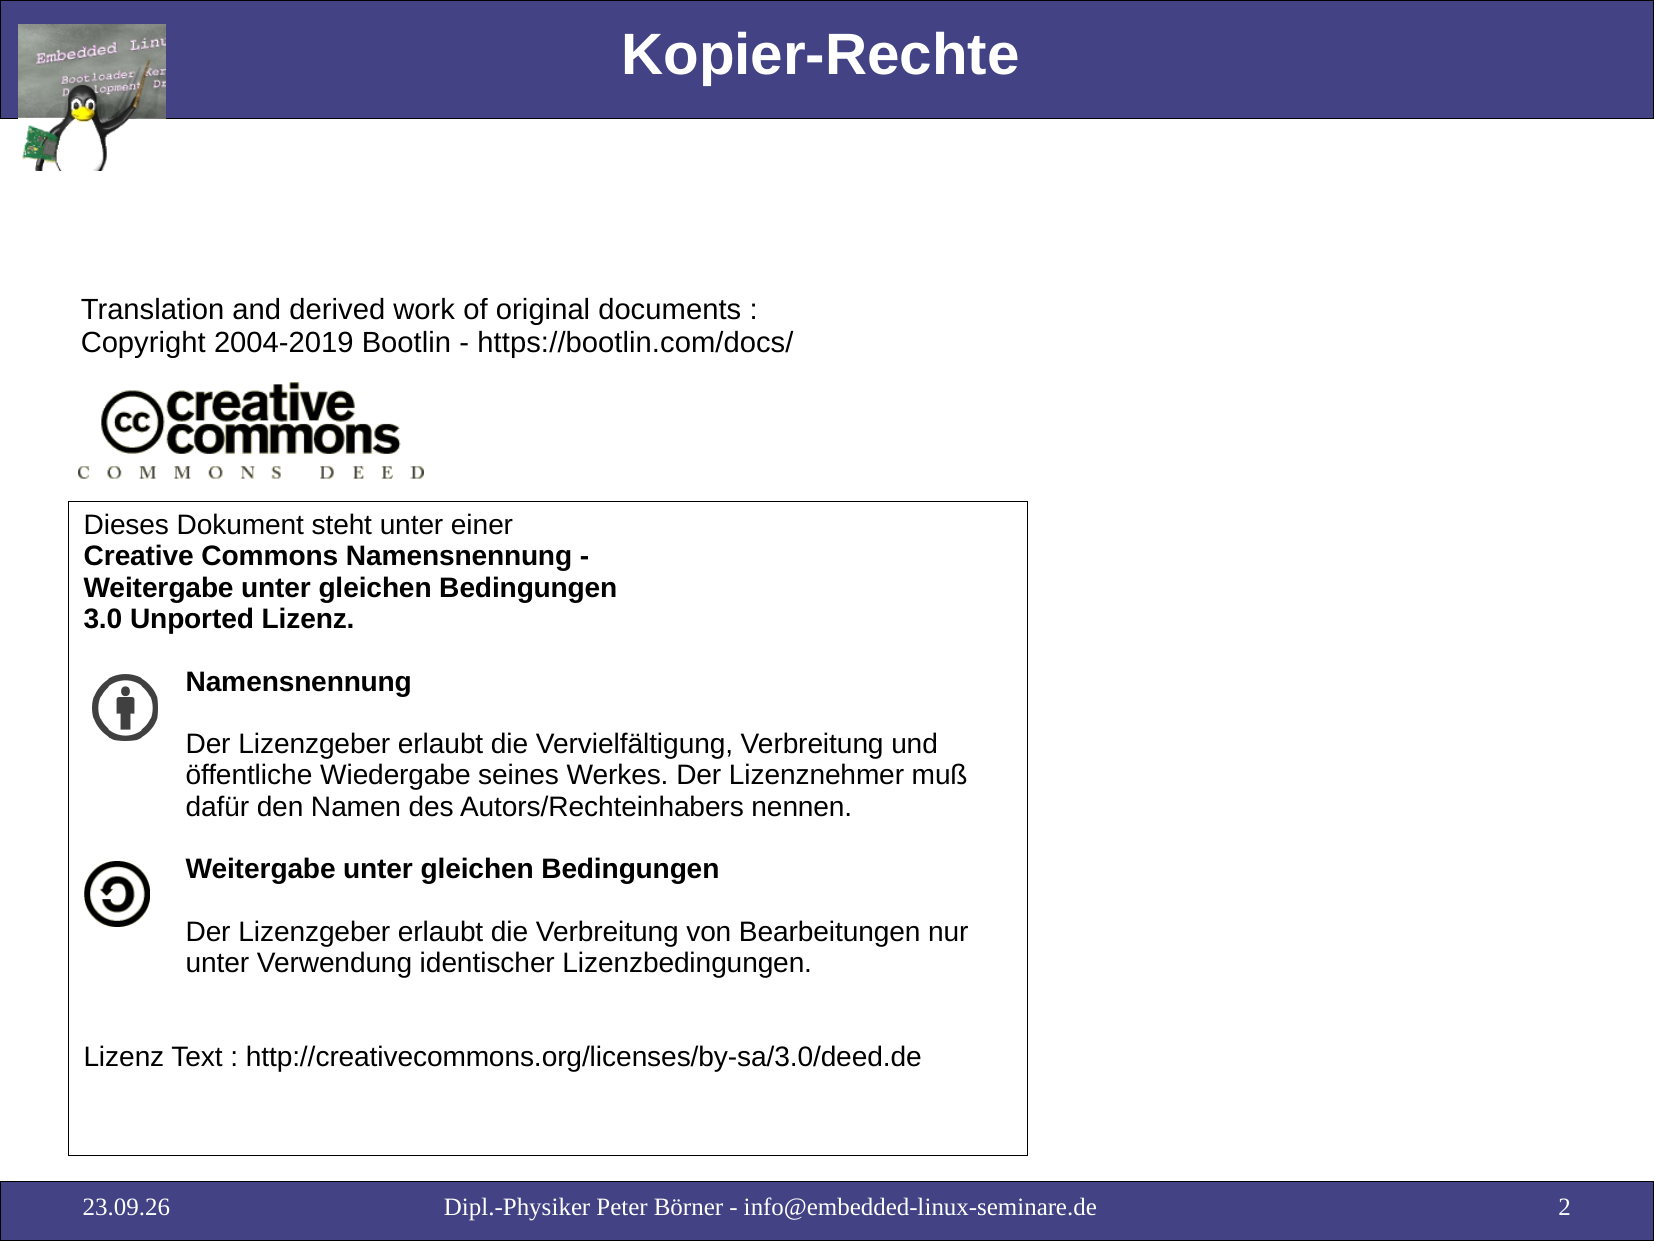

# Kopier-Rechte
Translation and derived work of original documents :
Copyright 2004-2019 Bootlin - https://bootlin.com/docs/
Dieses Dokument steht unter einer
Creative Commons Namensnennung -
Weitergabe unter gleichen Bedingungen
3.0 Unported Lizenz.
Namensnennung
Der Lizenzgeber erlaubt die Vervielfältigung, Verbreitung und öffentliche Wiedergabe seines Werkes. Der Lizenznehmer muß dafür den Namen des Autors/Rechteinhabers nennen.
Weitergabe unter gleichen Bedingungen
Der Lizenzgeber erlaubt die Verbreitung von Bearbeitungen nur unter Verwendung identischer Lizenzbedingungen.
Lizenz Text : http://creativecommons.org/licenses/by-sa/3.0/deed.de
 Dipl.-Physiker Peter Börner - info@embedded-linux-seminare.de
2